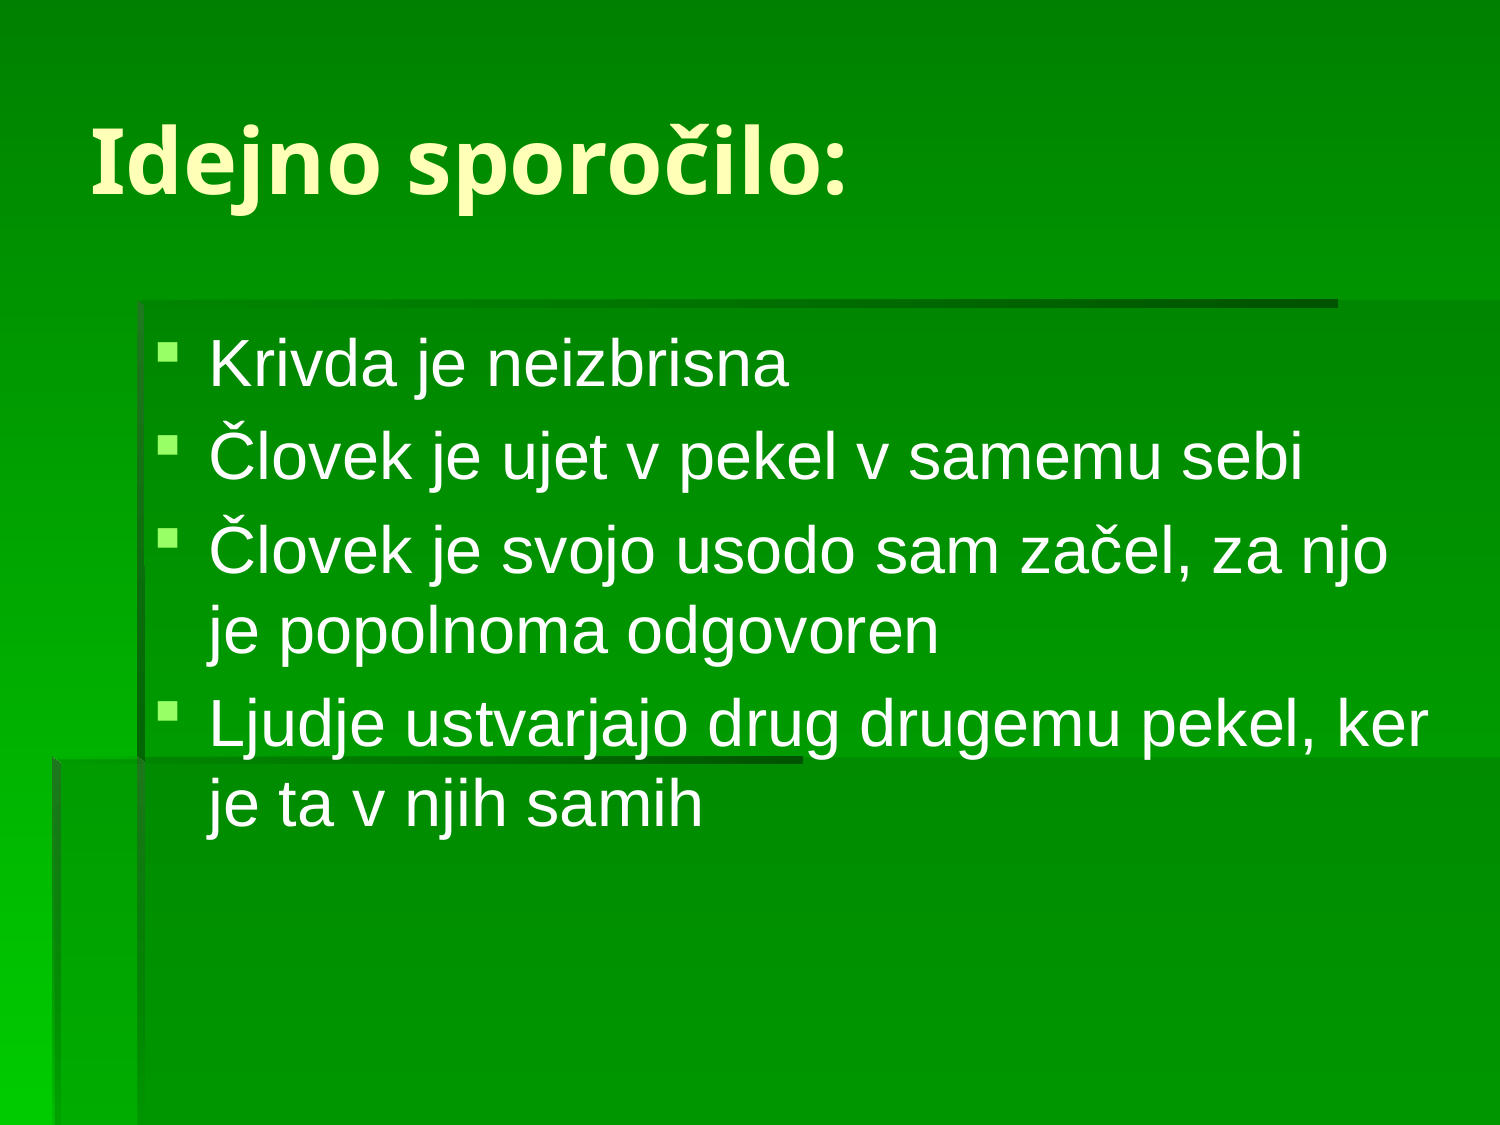

# Idejno sporočilo:
Krivda je neizbrisna
Človek je ujet v pekel v samemu sebi
Človek je svojo usodo sam začel, za njo je popolnoma odgovoren
Ljudje ustvarjajo drug drugemu pekel, ker je ta v njih samih